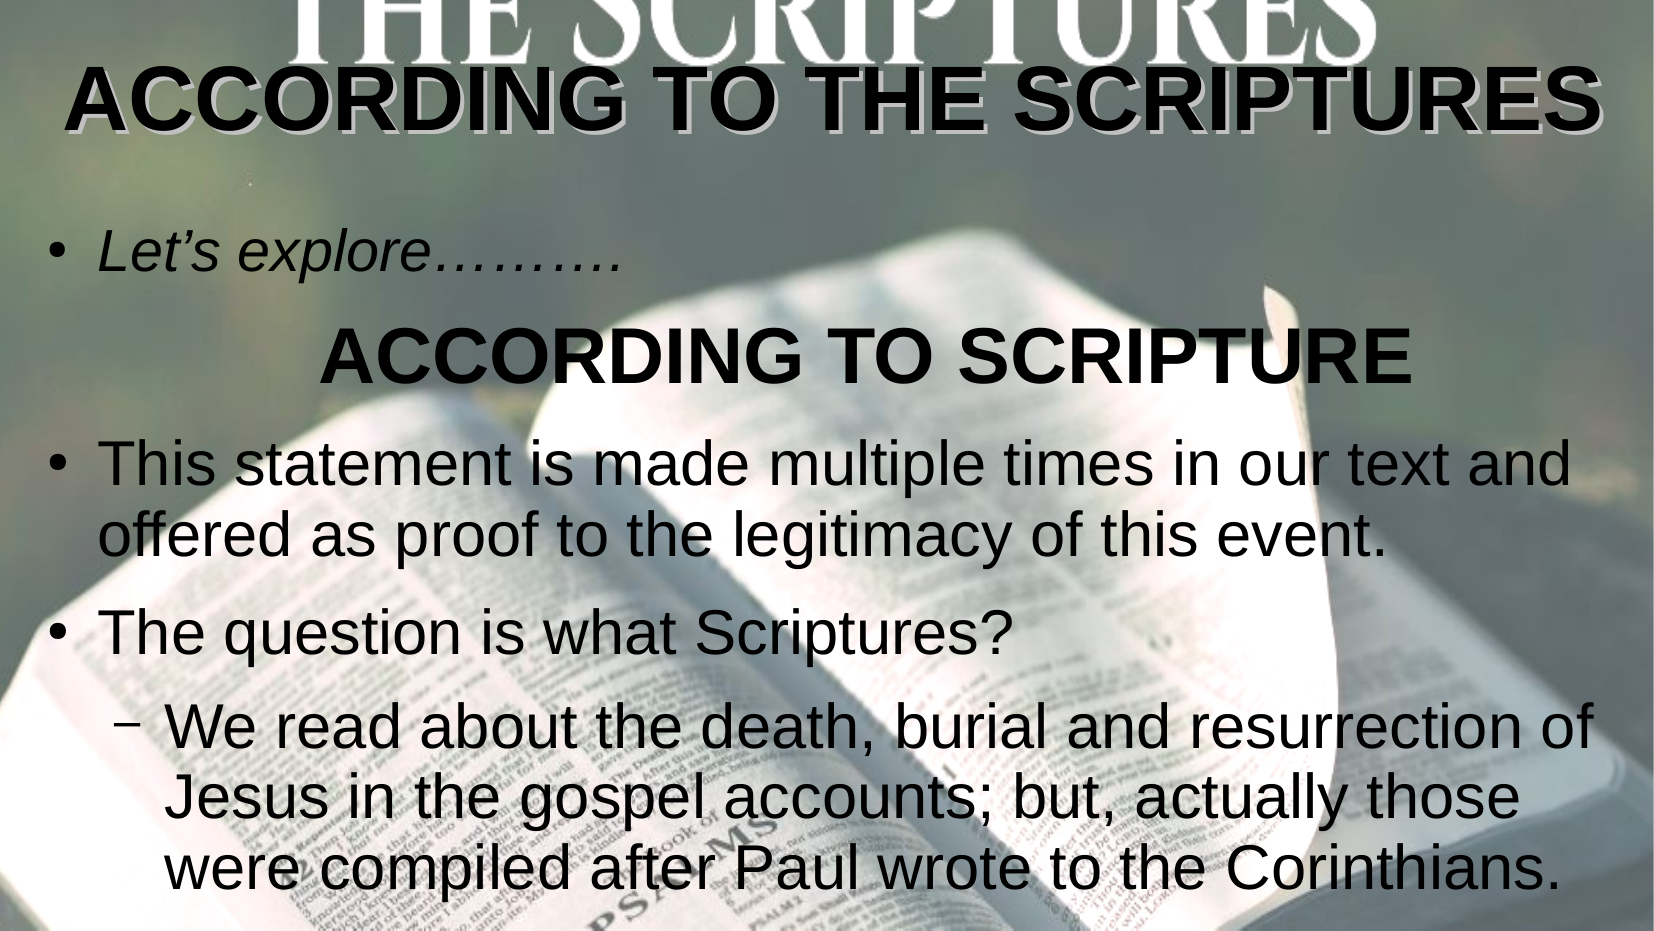

# ACCORDING TO THE SCRIPTURES
Let’s explore……….
ACCORDING TO SCRIPTURE
This statement is made multiple times in our text and offered as proof to the legitimacy of this event.
The question is what Scriptures?
We read about the death, burial and resurrection of Jesus in the gospel accounts; but, actually those were compiled after Paul wrote to the Corinthians.